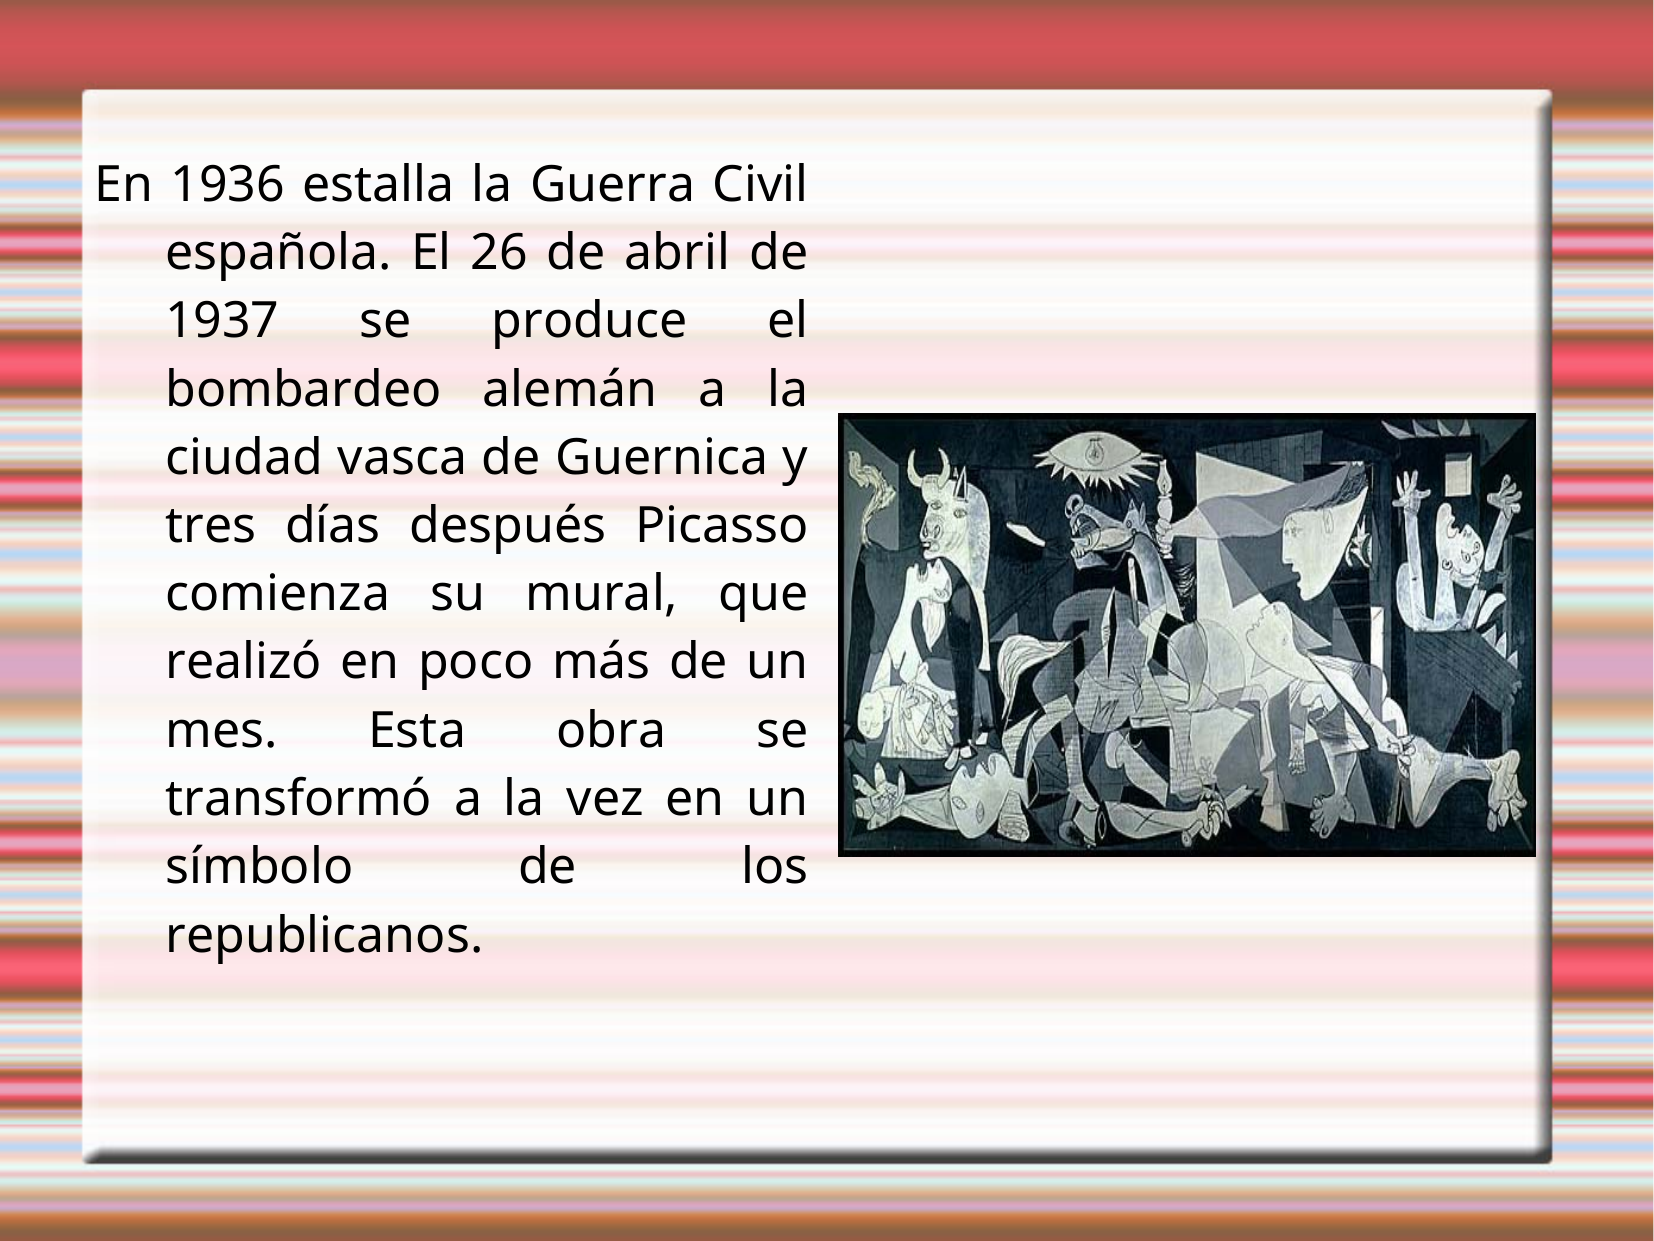

#
En 1936 estalla la Guerra Civil española. El 26 de abril de 1937 se produce el bombardeo alemán a la ciudad vasca de Guernica y tres días después Picasso comienza su mural, que realizó en poco más de un mes. Esta obra se transformó a la vez en un símbolo de los republicanos.